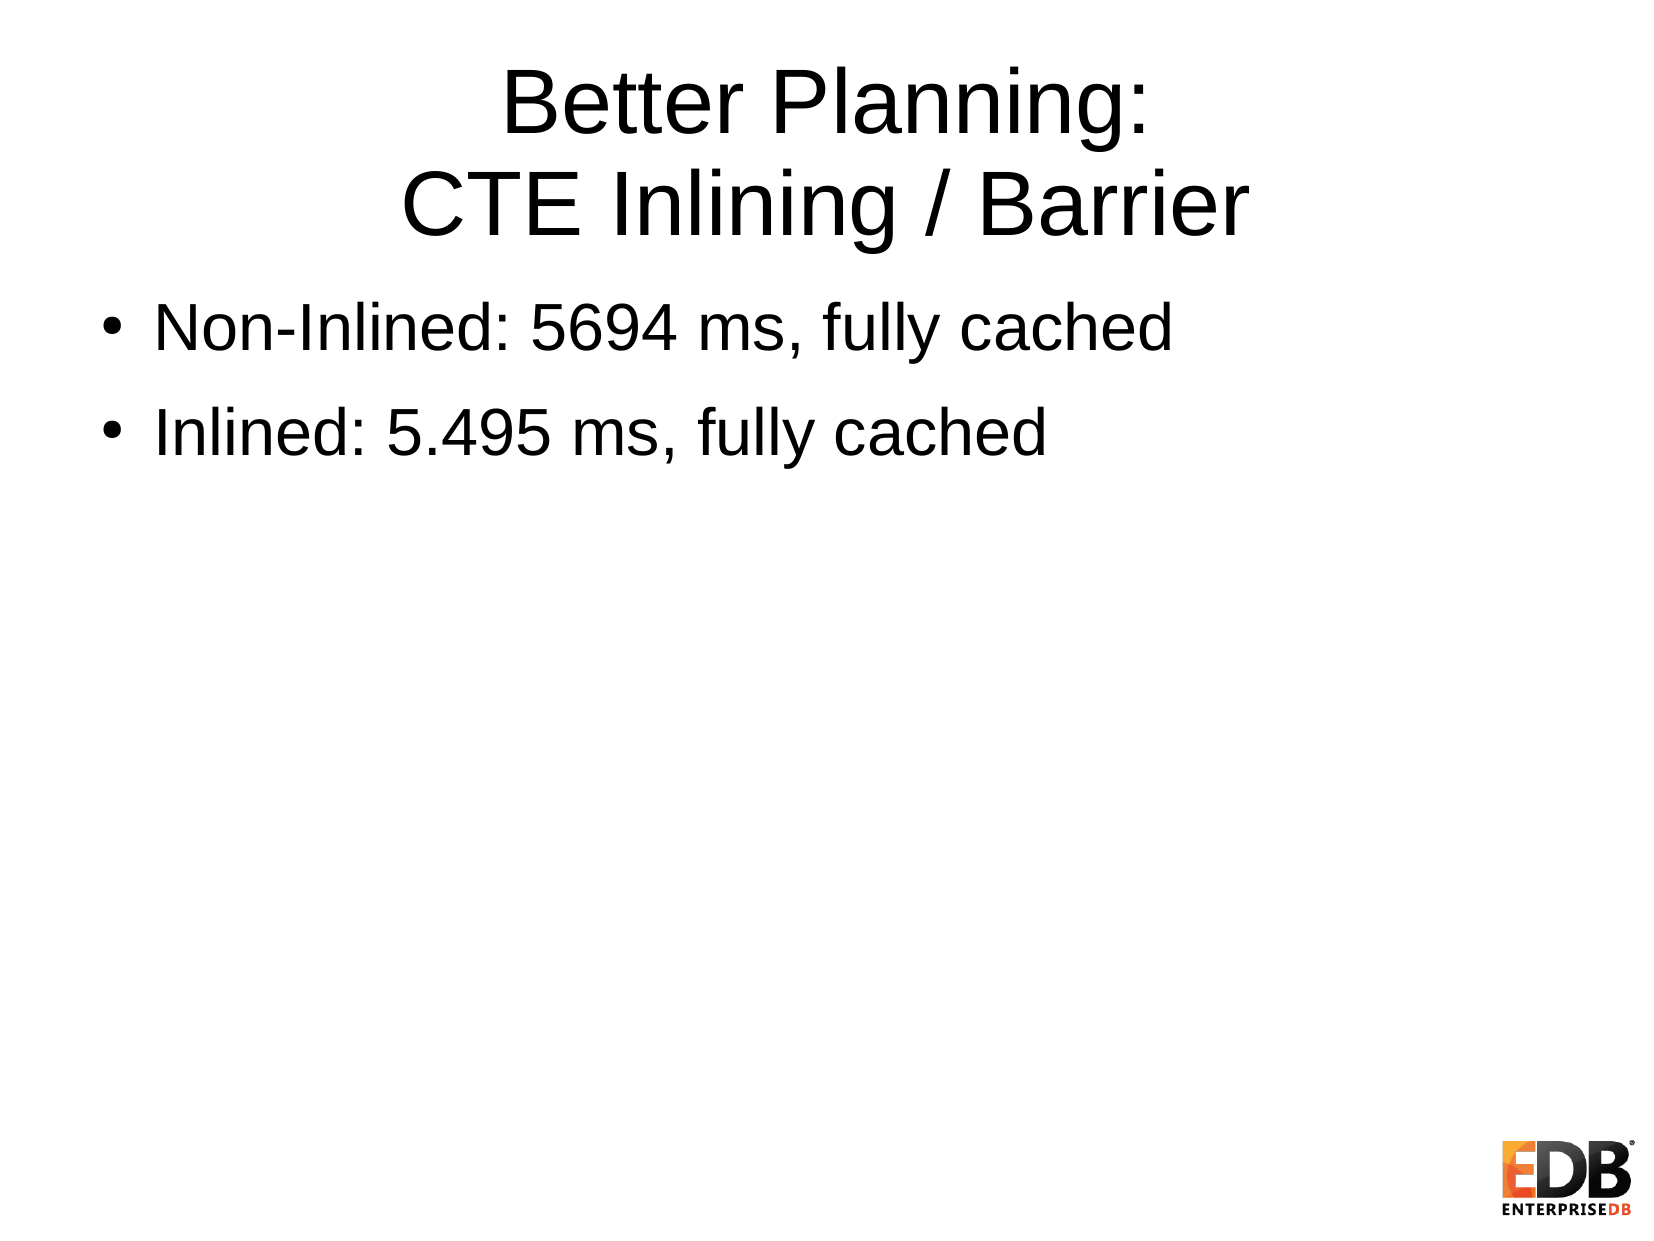

# Better Planning: CTE Inlining / Barrier
Non-Inlined: 5694 ms, fully cached
Inlined: 5.495 ms, fully cached